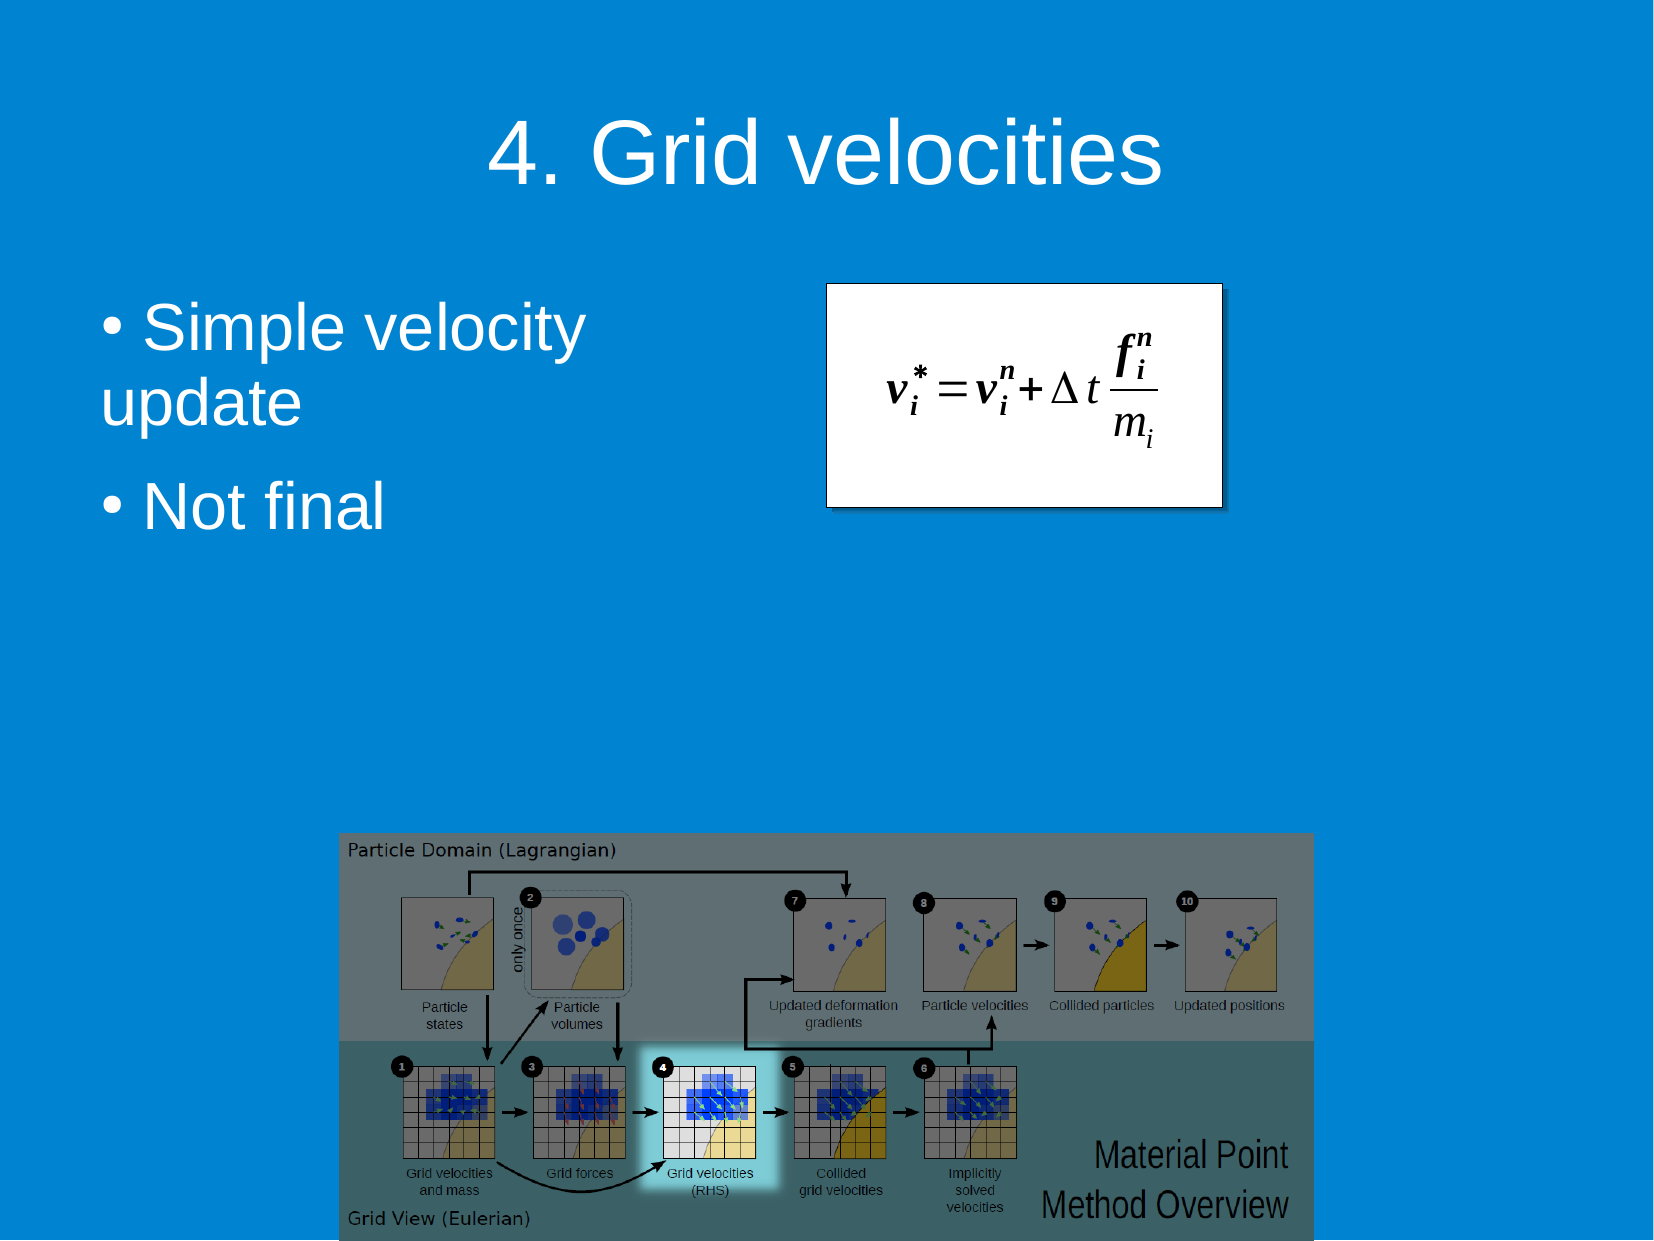

4. Grid velocities
# sd
 Simple velocity update
 Not final